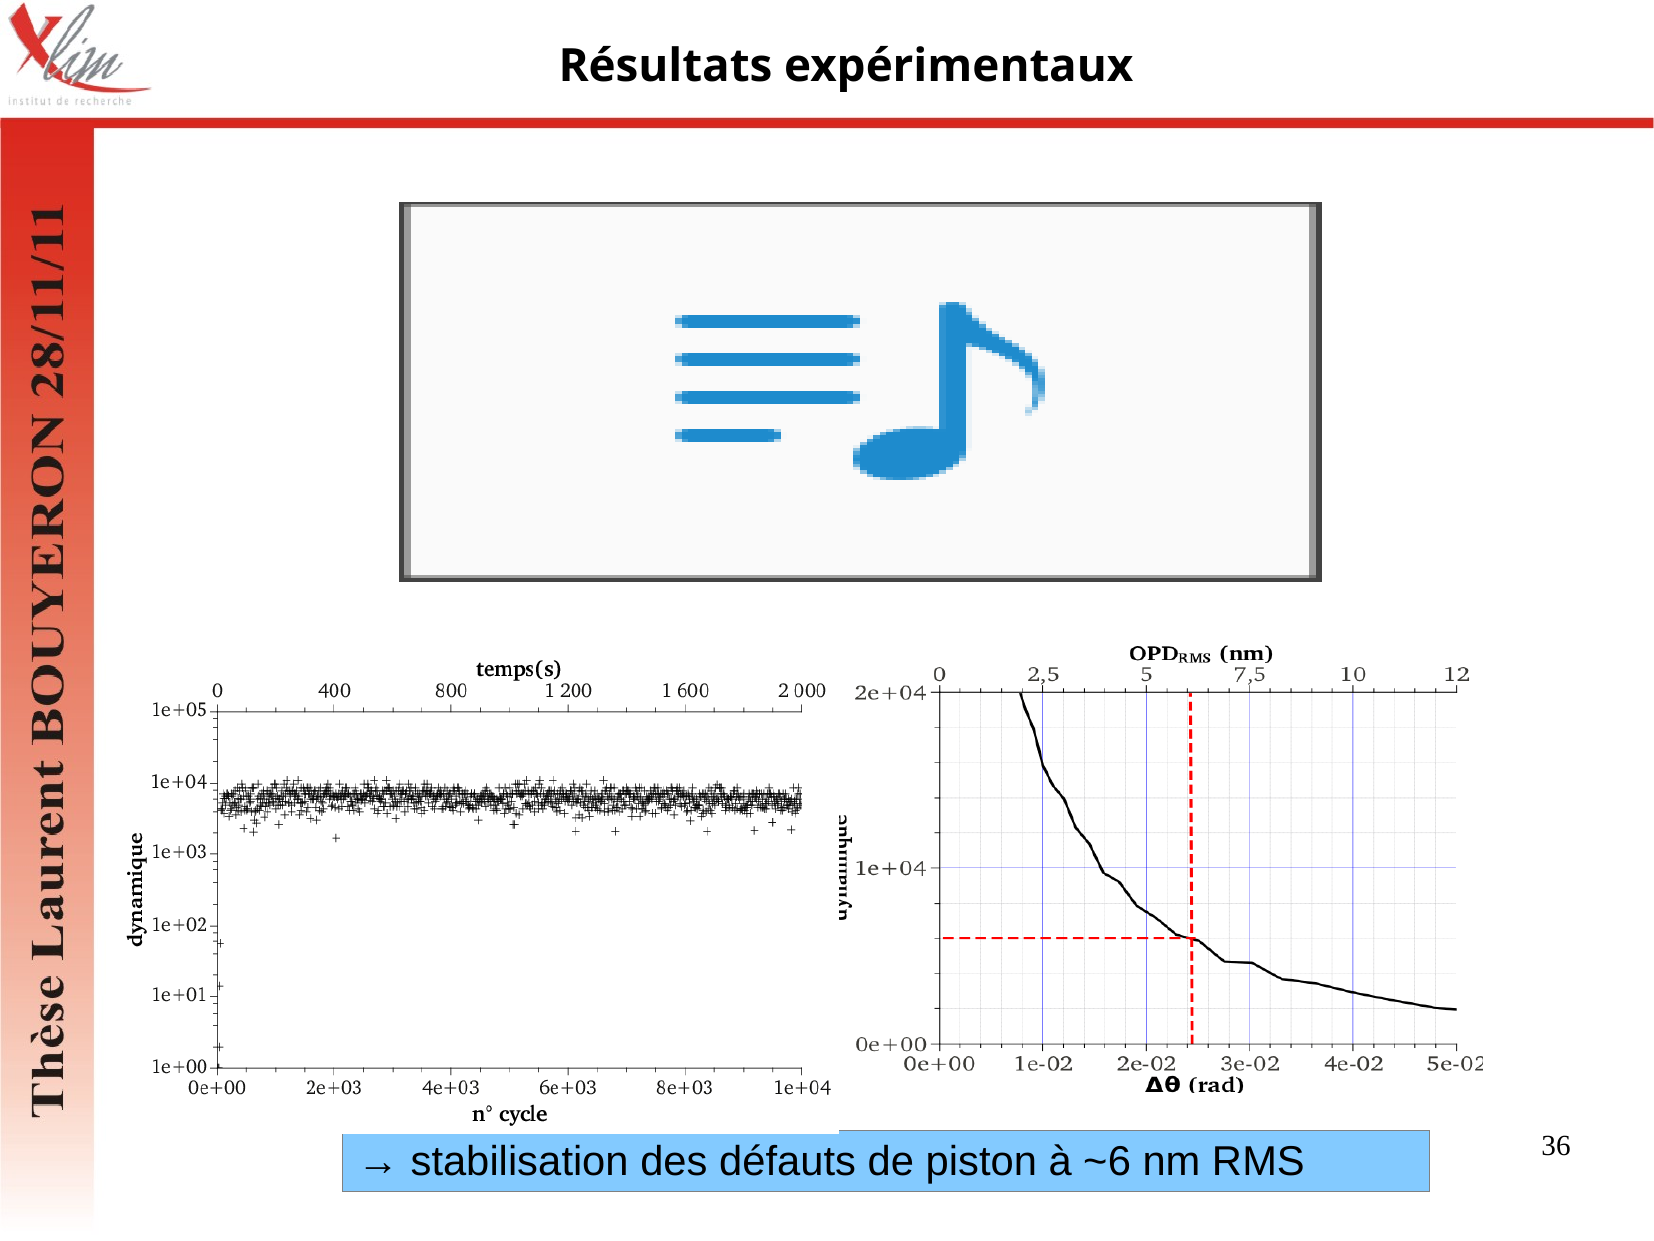

Résultats expérimentaux
36
→ stabilisation des défauts de piston à ~6 nm RMS